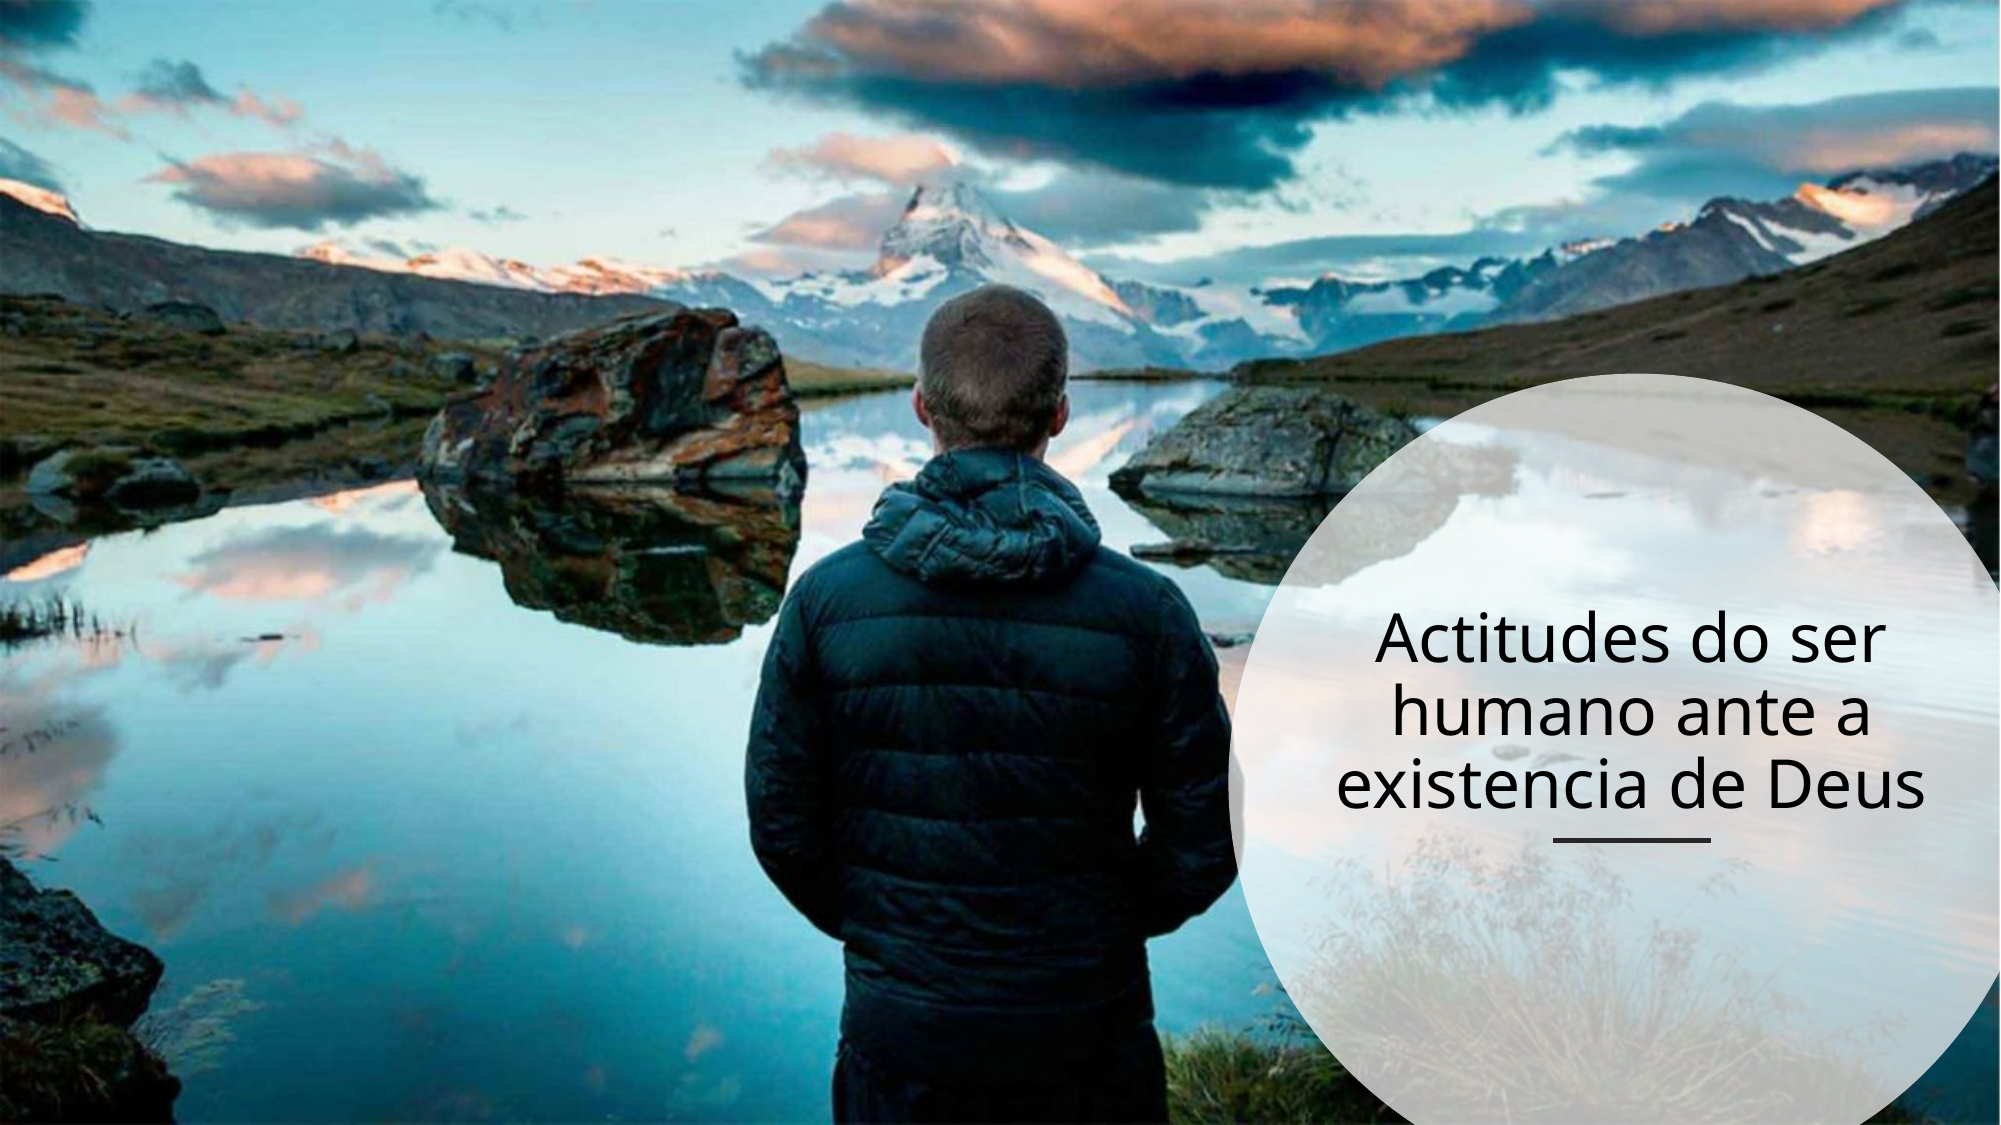

Actitudes do ser humano ante a existencia de Deus